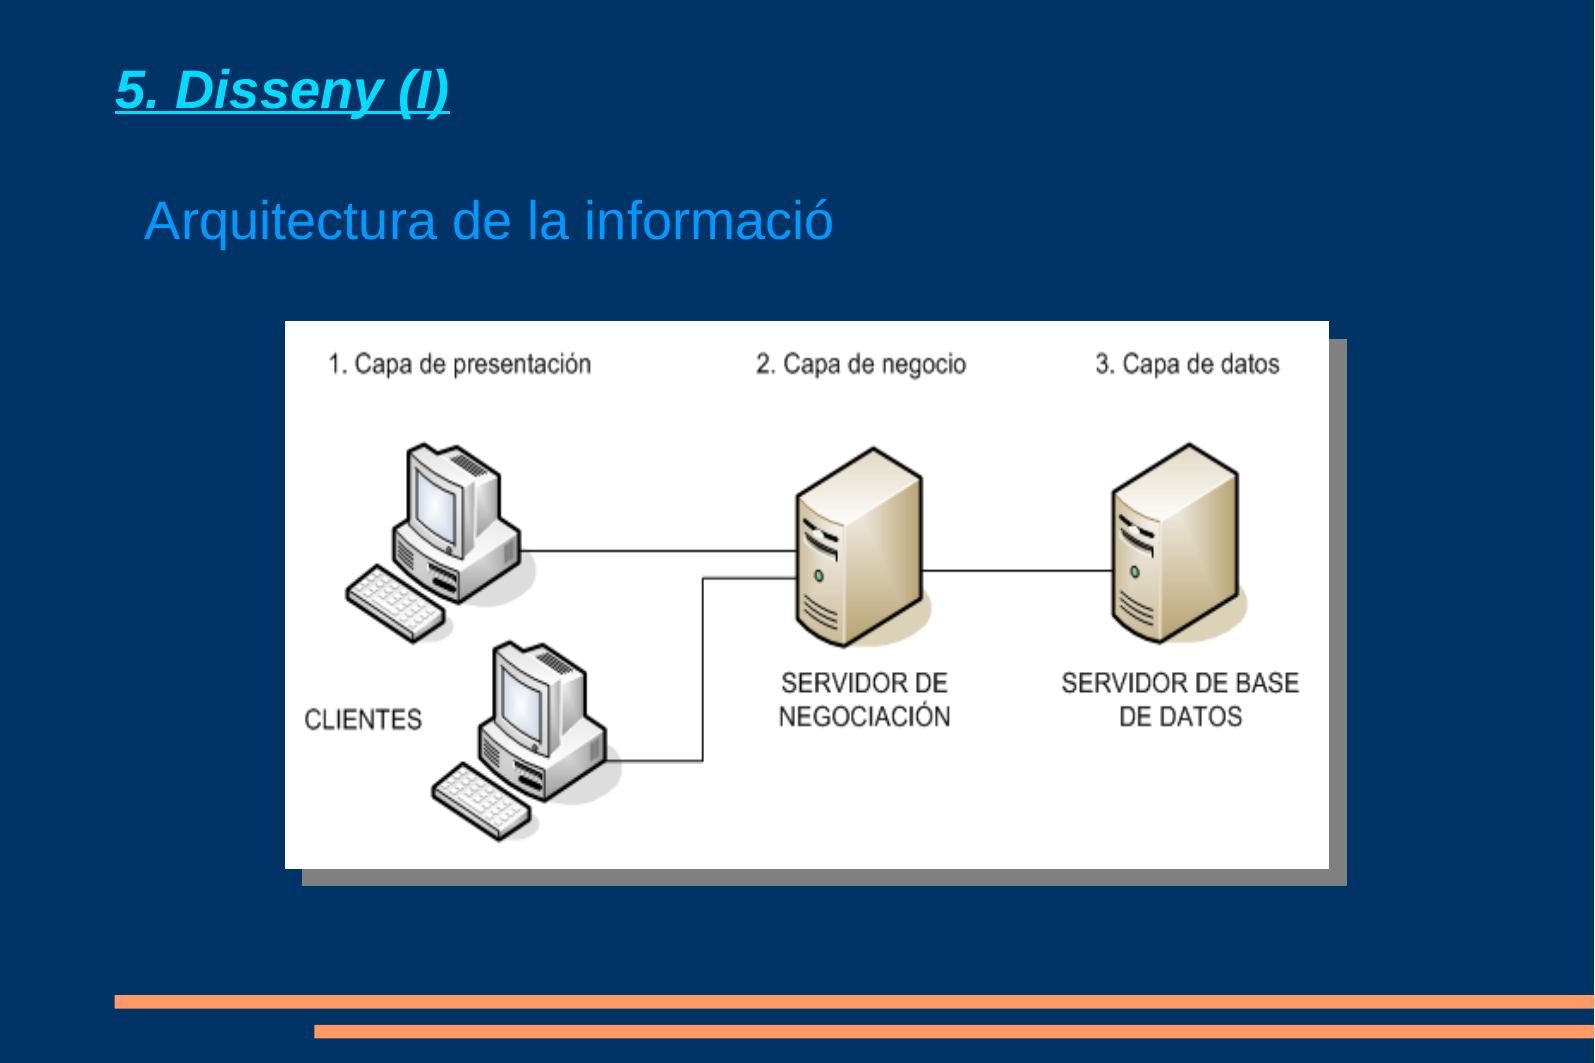

# 5. Disseny (I)
Arquitectura de la informació